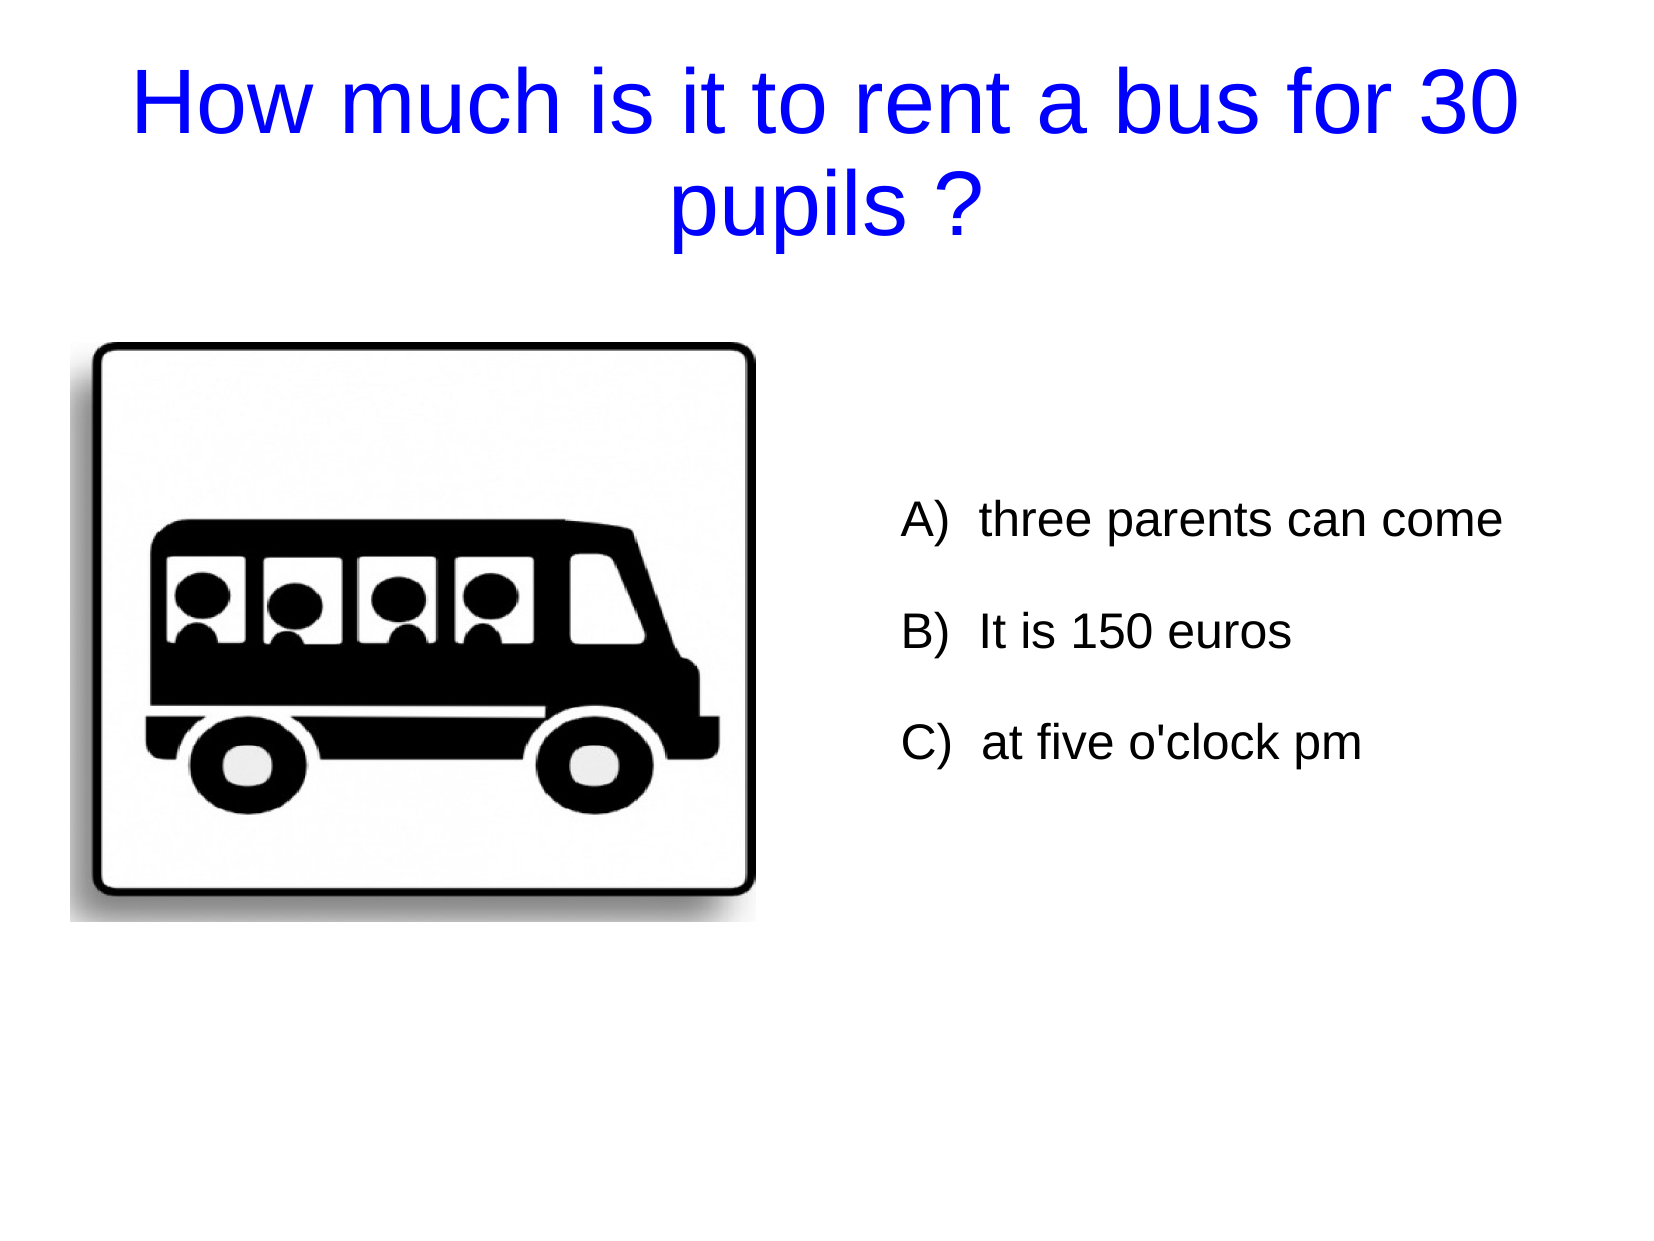

# How much is it to rent a bus for 30 pupils ?
A) three parents can come
B) It is 150 euros
C) at five o'clock pm